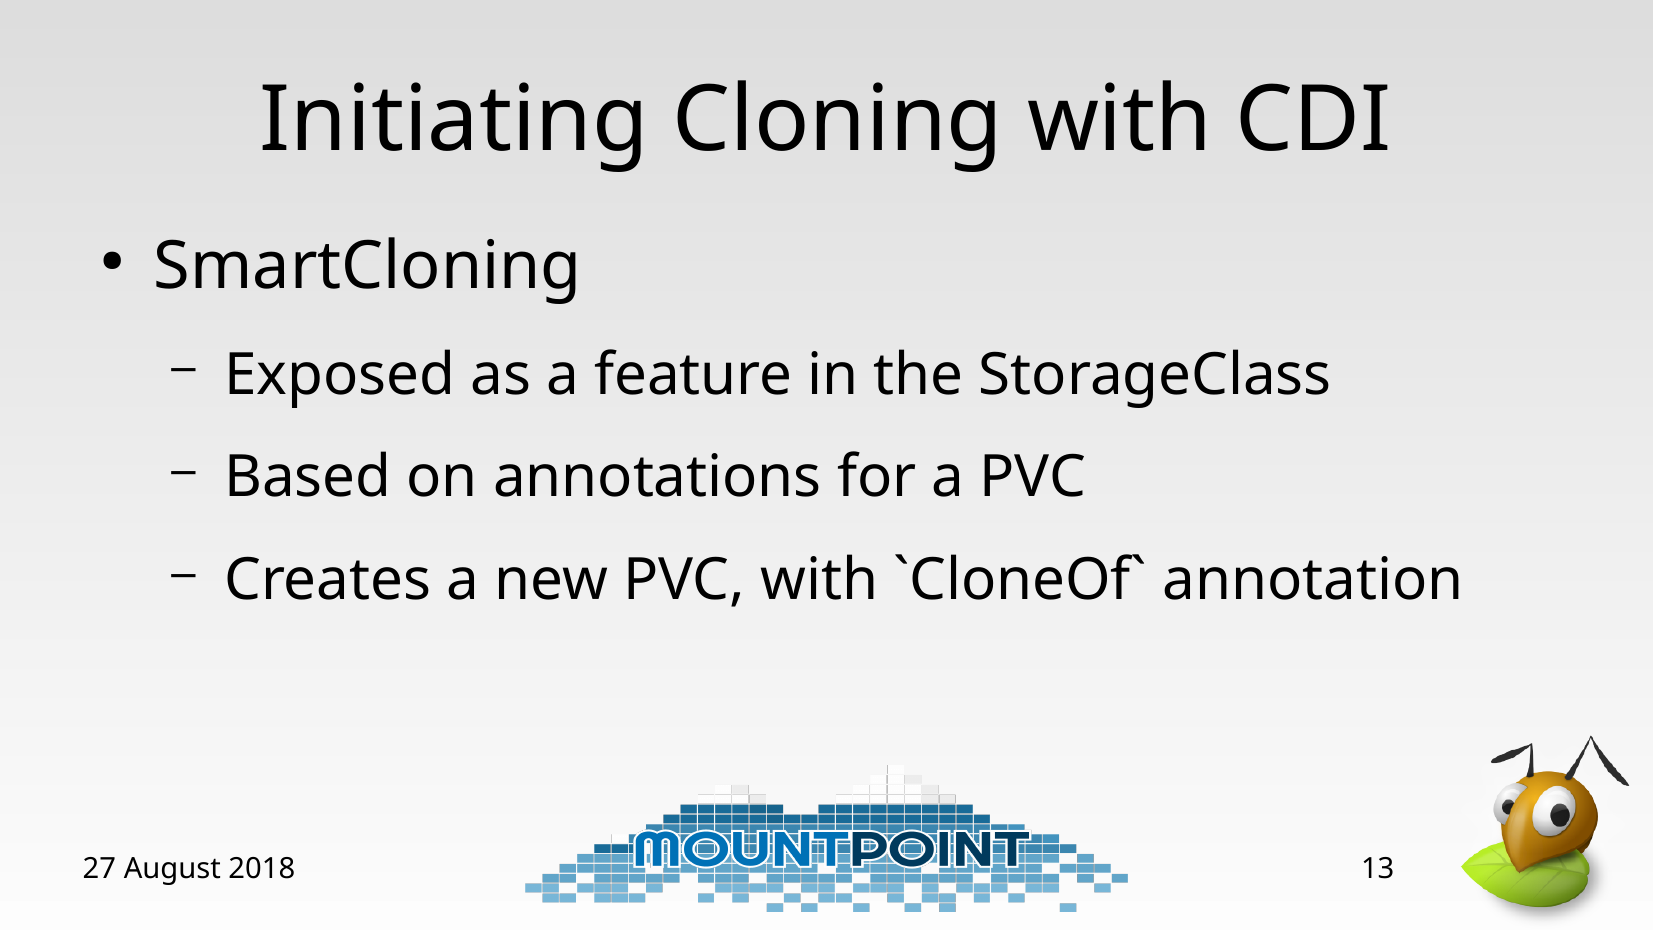

# Initiating Cloning with CDI
SmartCloning
Exposed as a feature in the StorageClass
Based on annotations for a PVC
Creates a new PVC, with `CloneOf` annotation
27 August 2018
13